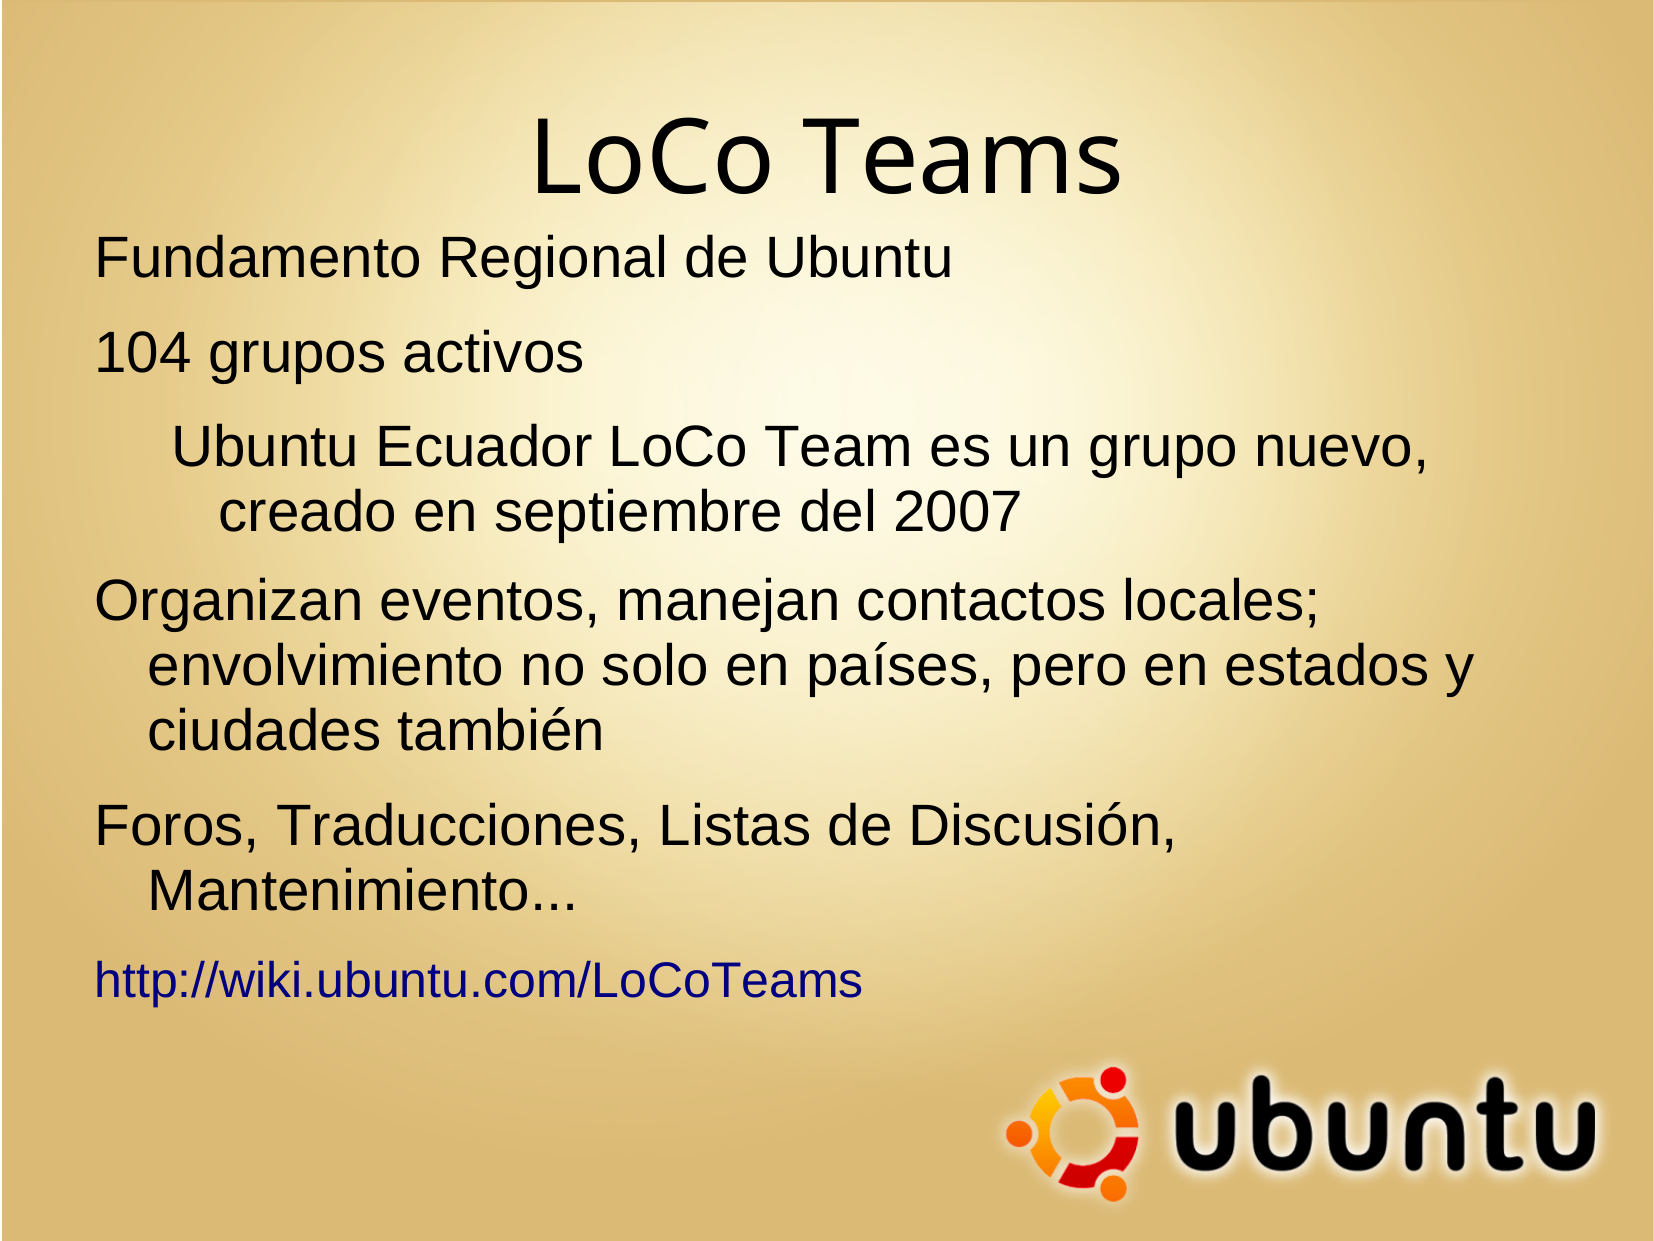

# LoCo Teams
Fundamento Regional de Ubuntu
104 grupos activos
Ubuntu Ecuador LoCo Team es un grupo nuevo, creado en septiembre del 2007
Organizan eventos, manejan contactos locales; envolvimiento no solo en países, pero en estados y ciudades también
Foros, Traducciones, Listas de Discusión, Mantenimiento...
http://wiki.ubuntu.com/LoCoTeams